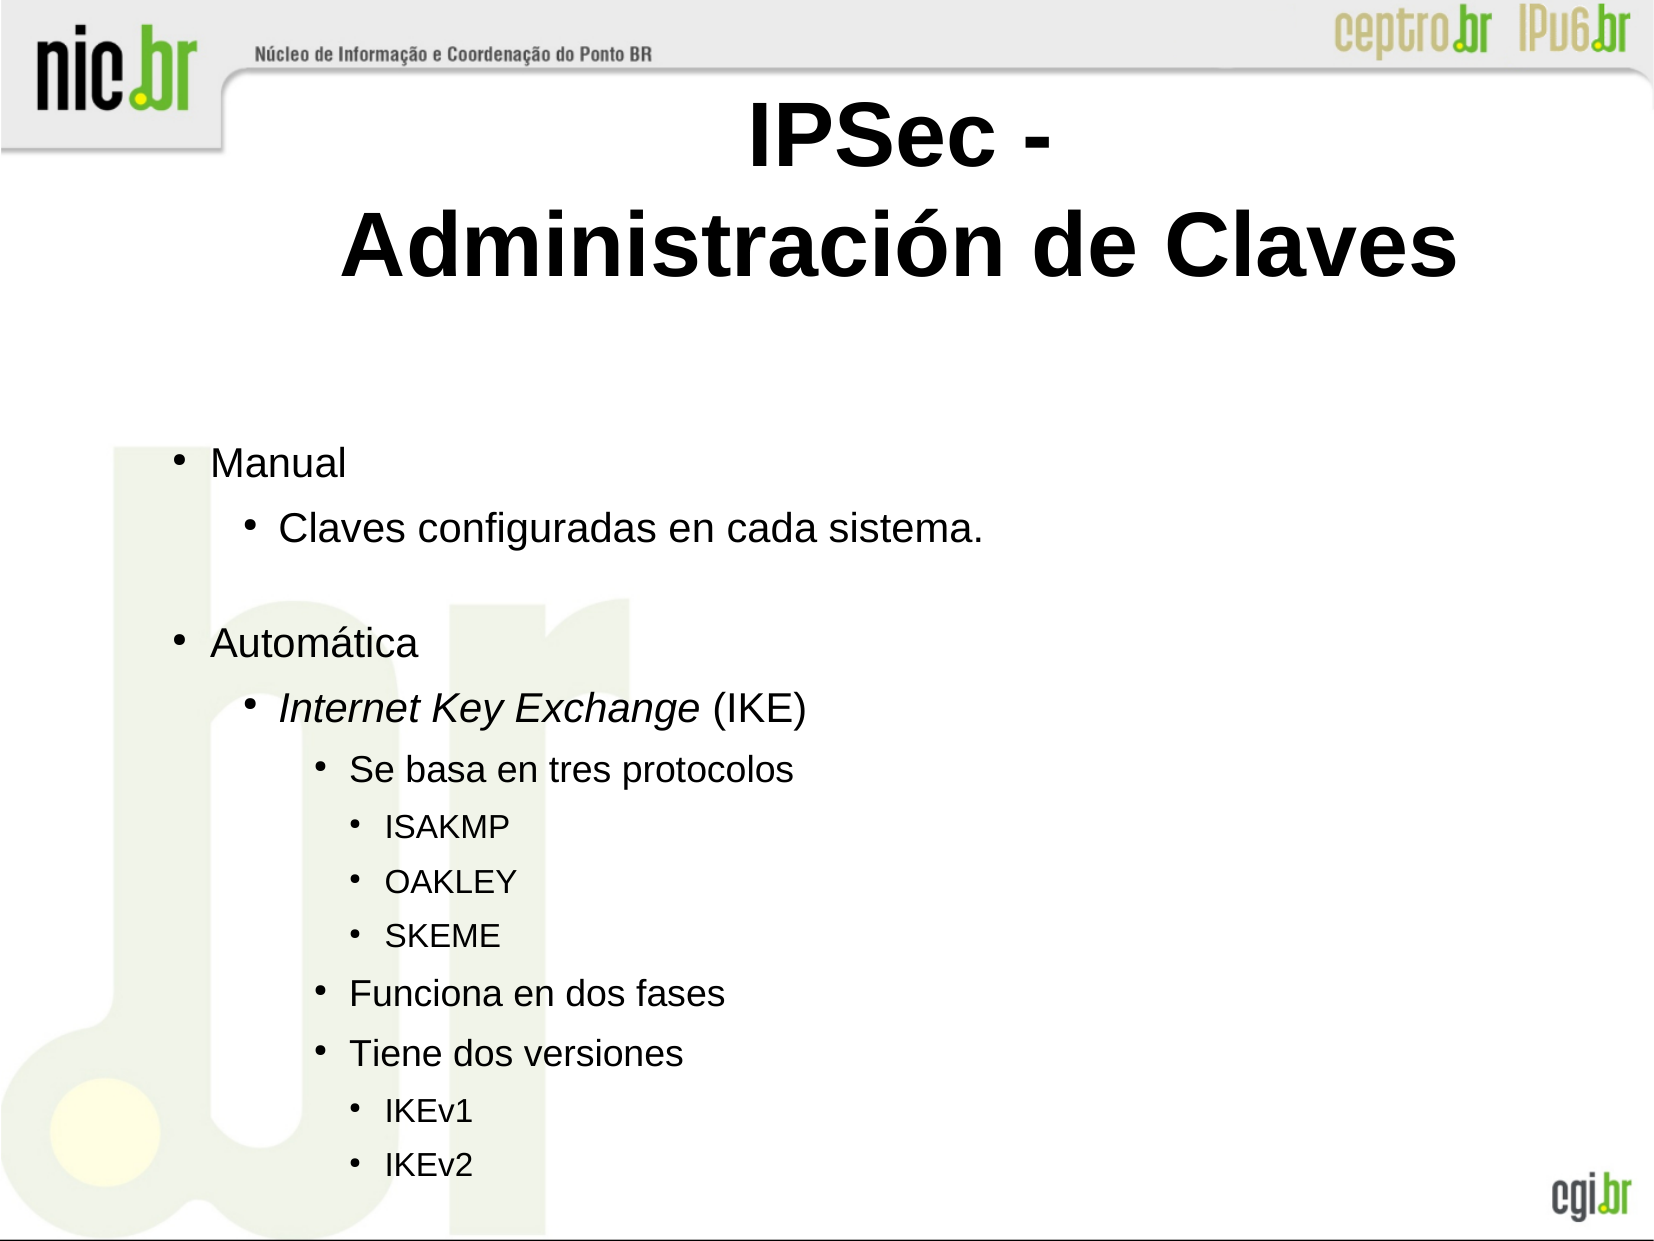

IPSec -
Administración de Claves
 Manual
Claves configuradas en cada sistema.
 Automática
Internet Key Exchange (IKE)‏
Se basa en tres protocolos
ISAKMP
OAKLEY
SKEME
Funciona en dos fases
Tiene dos versiones
IKEv1
IKEv2